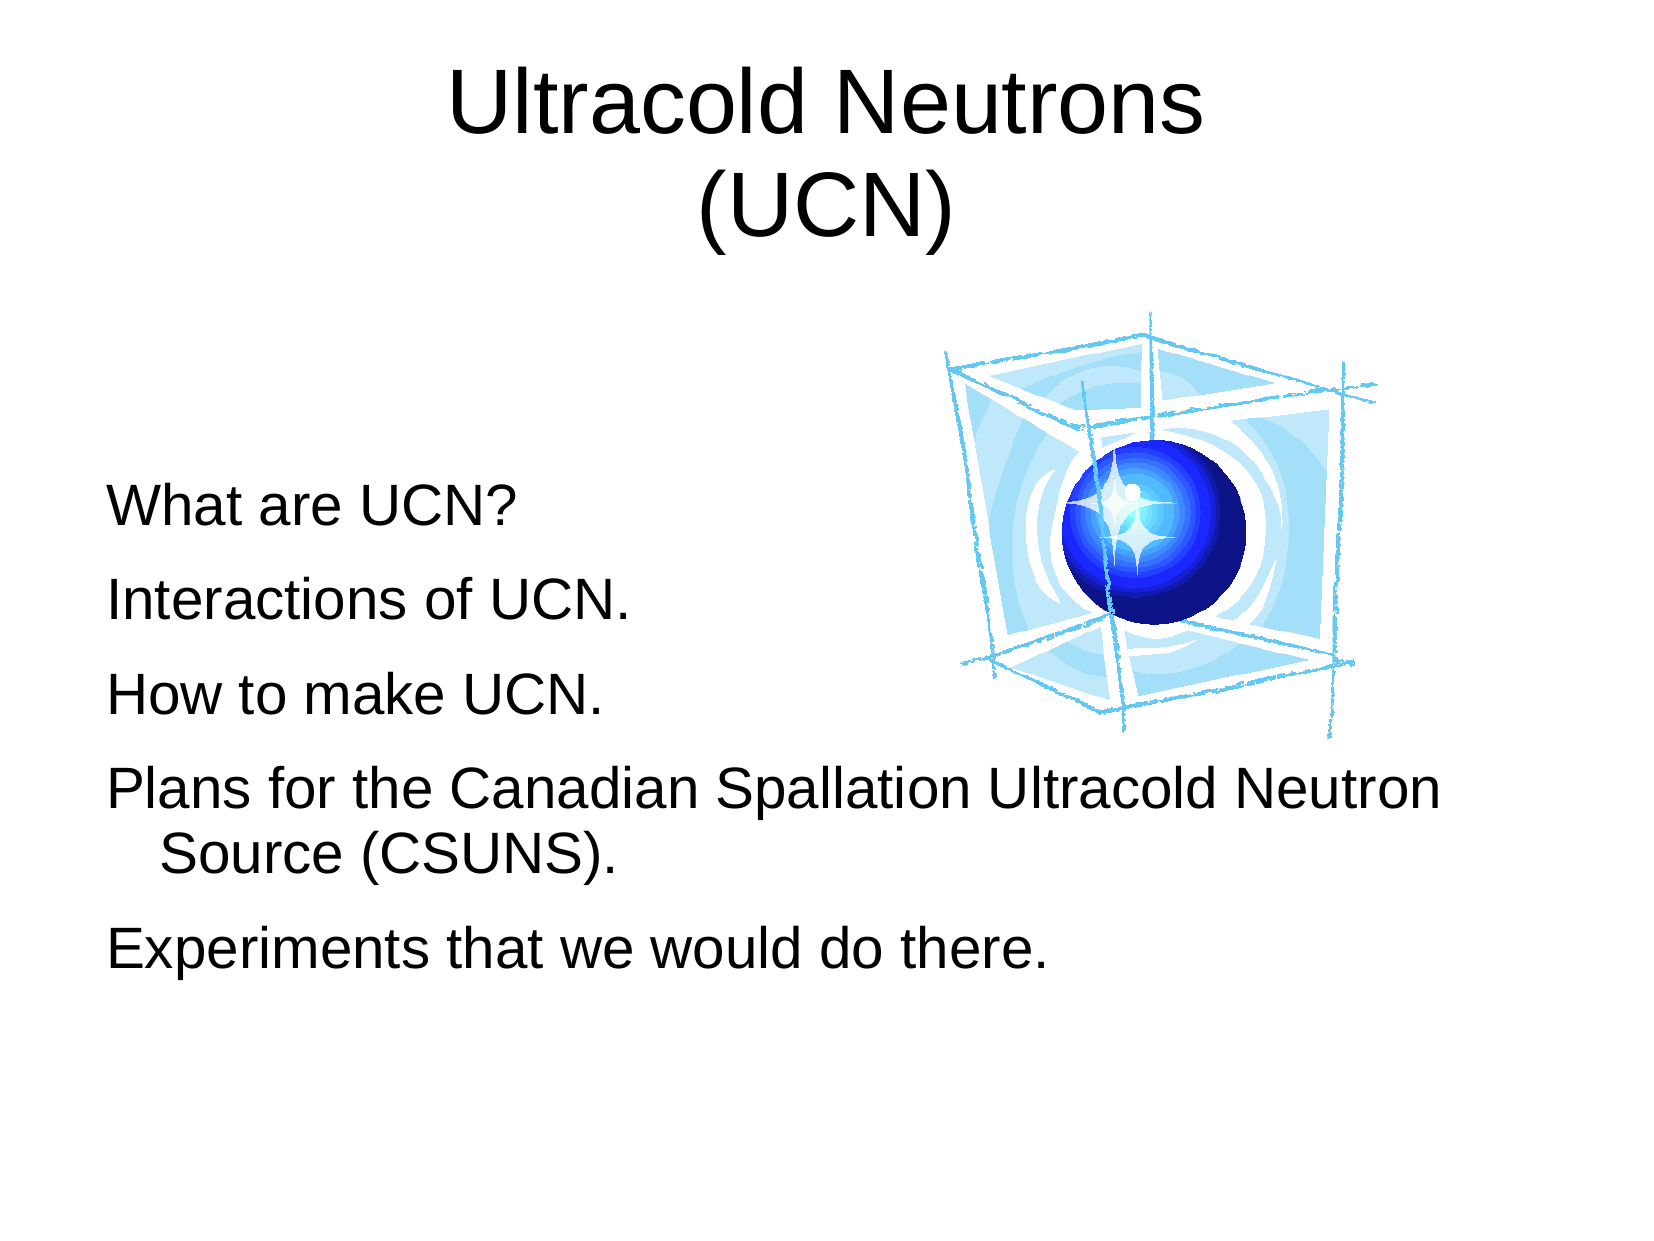

# Ultracold Neutrons (UCN)
What are UCN?
Interactions of UCN.
How to make UCN.
Plans for the Canadian Spallation Ultracold Neutron Source (CSUNS).
Experiments that we would do there.